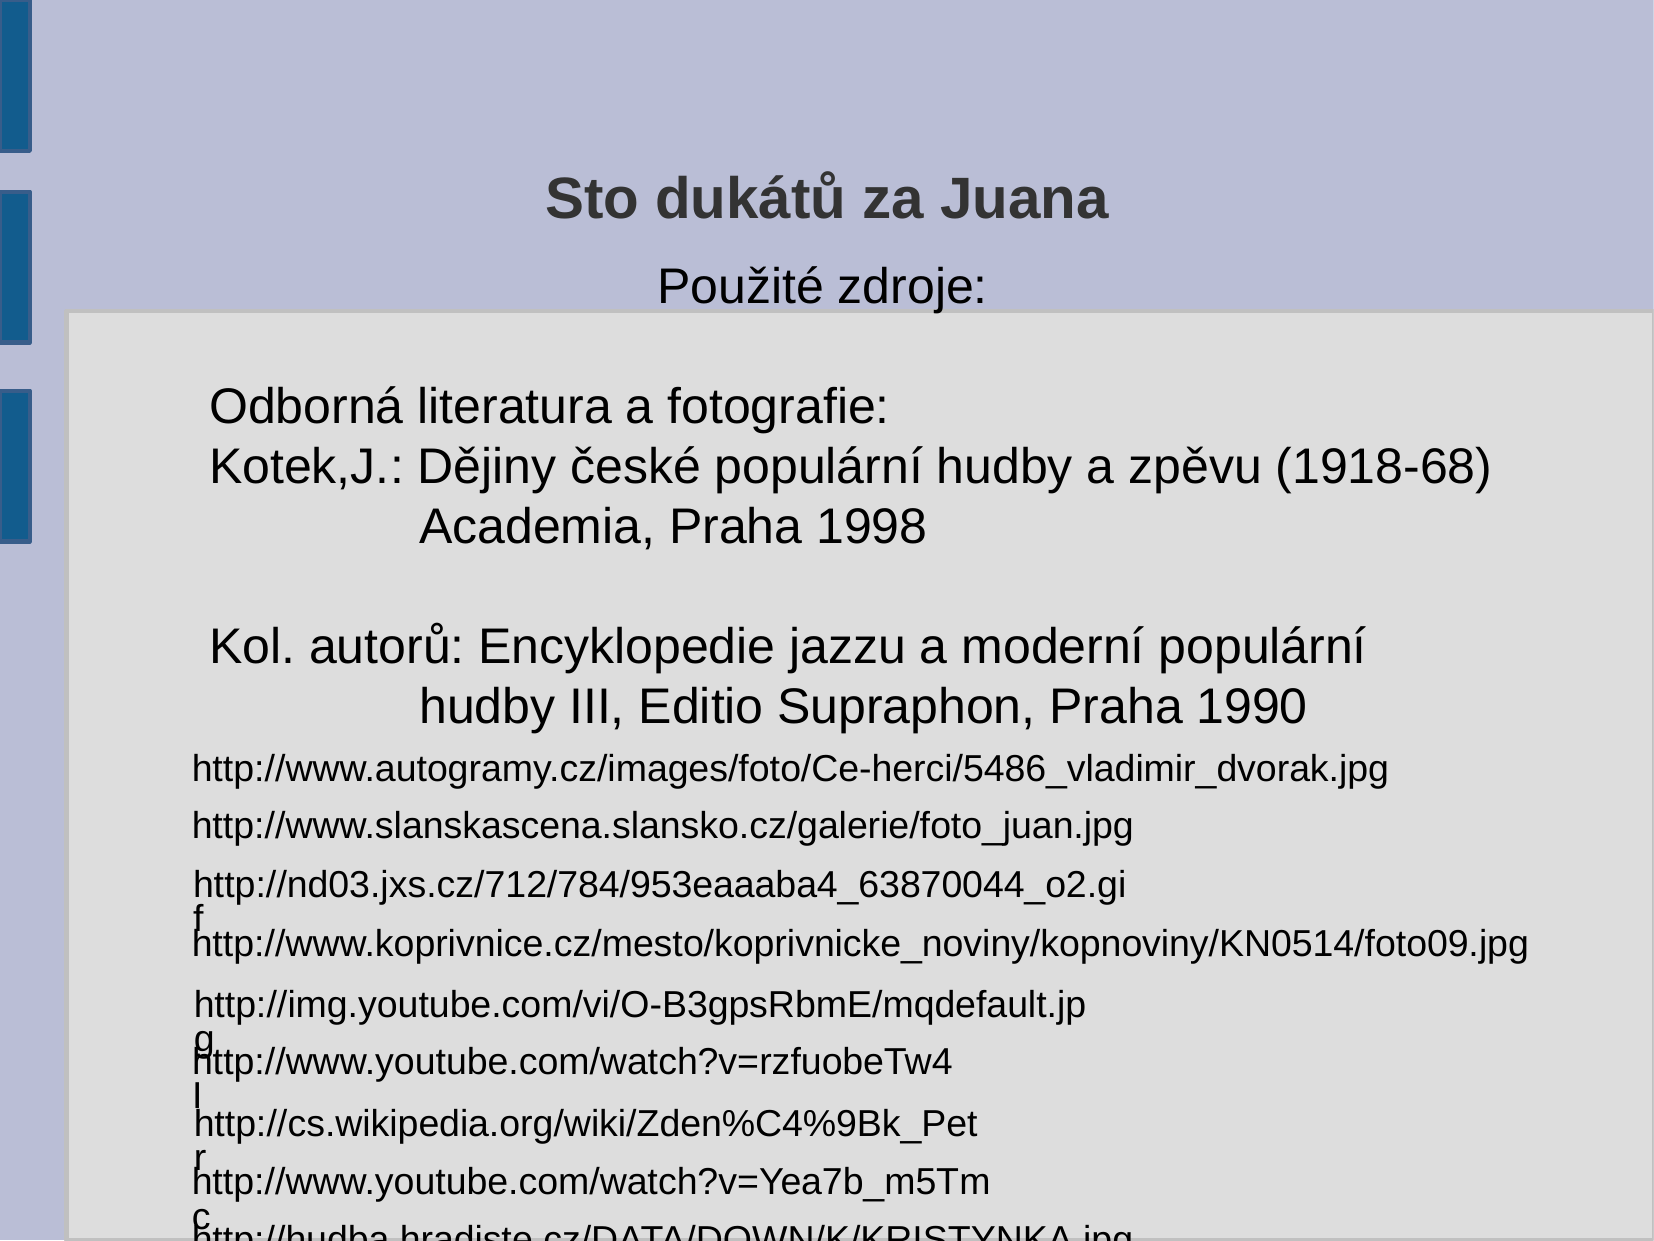

# Sto dukátů za Juana
 Použité zdroje:
Odborná literatura a fotografie:
Kotek,J.: Dějiny české populární hudby a zpěvu (1918-68)
 Academia, Praha 1998
Kol. autorů: Encyklopedie jazzu a moderní populární
 hudby III, Editio Supraphon, Praha 1990
http://www.autogramy.cz/images/foto/Ce-herci/5486_vladimir_dvorak.jpg
http://www.slanskascena.slansko.cz/galerie/foto_juan.jpg
http://nd03.jxs.cz/712/784/953eaaaba4_63870044_o2.gif
http://www.koprivnice.cz/mesto/koprivnicke_noviny/kopnoviny/KN0514/foto09.jpg
http://img.youtube.com/vi/O-B3gpsRbmE/mqdefault.jpg
http://www.youtube.com/watch?v=rzfuobeTw4I
http://cs.wikipedia.org/wiki/Zden%C4%9Bk_Petr
http://www.youtube.com/watch?v=Yea7b_m5Tmc
http://hudba.hradiste.cz/DATA/DOWN/K/KRISTYNKA.jpg